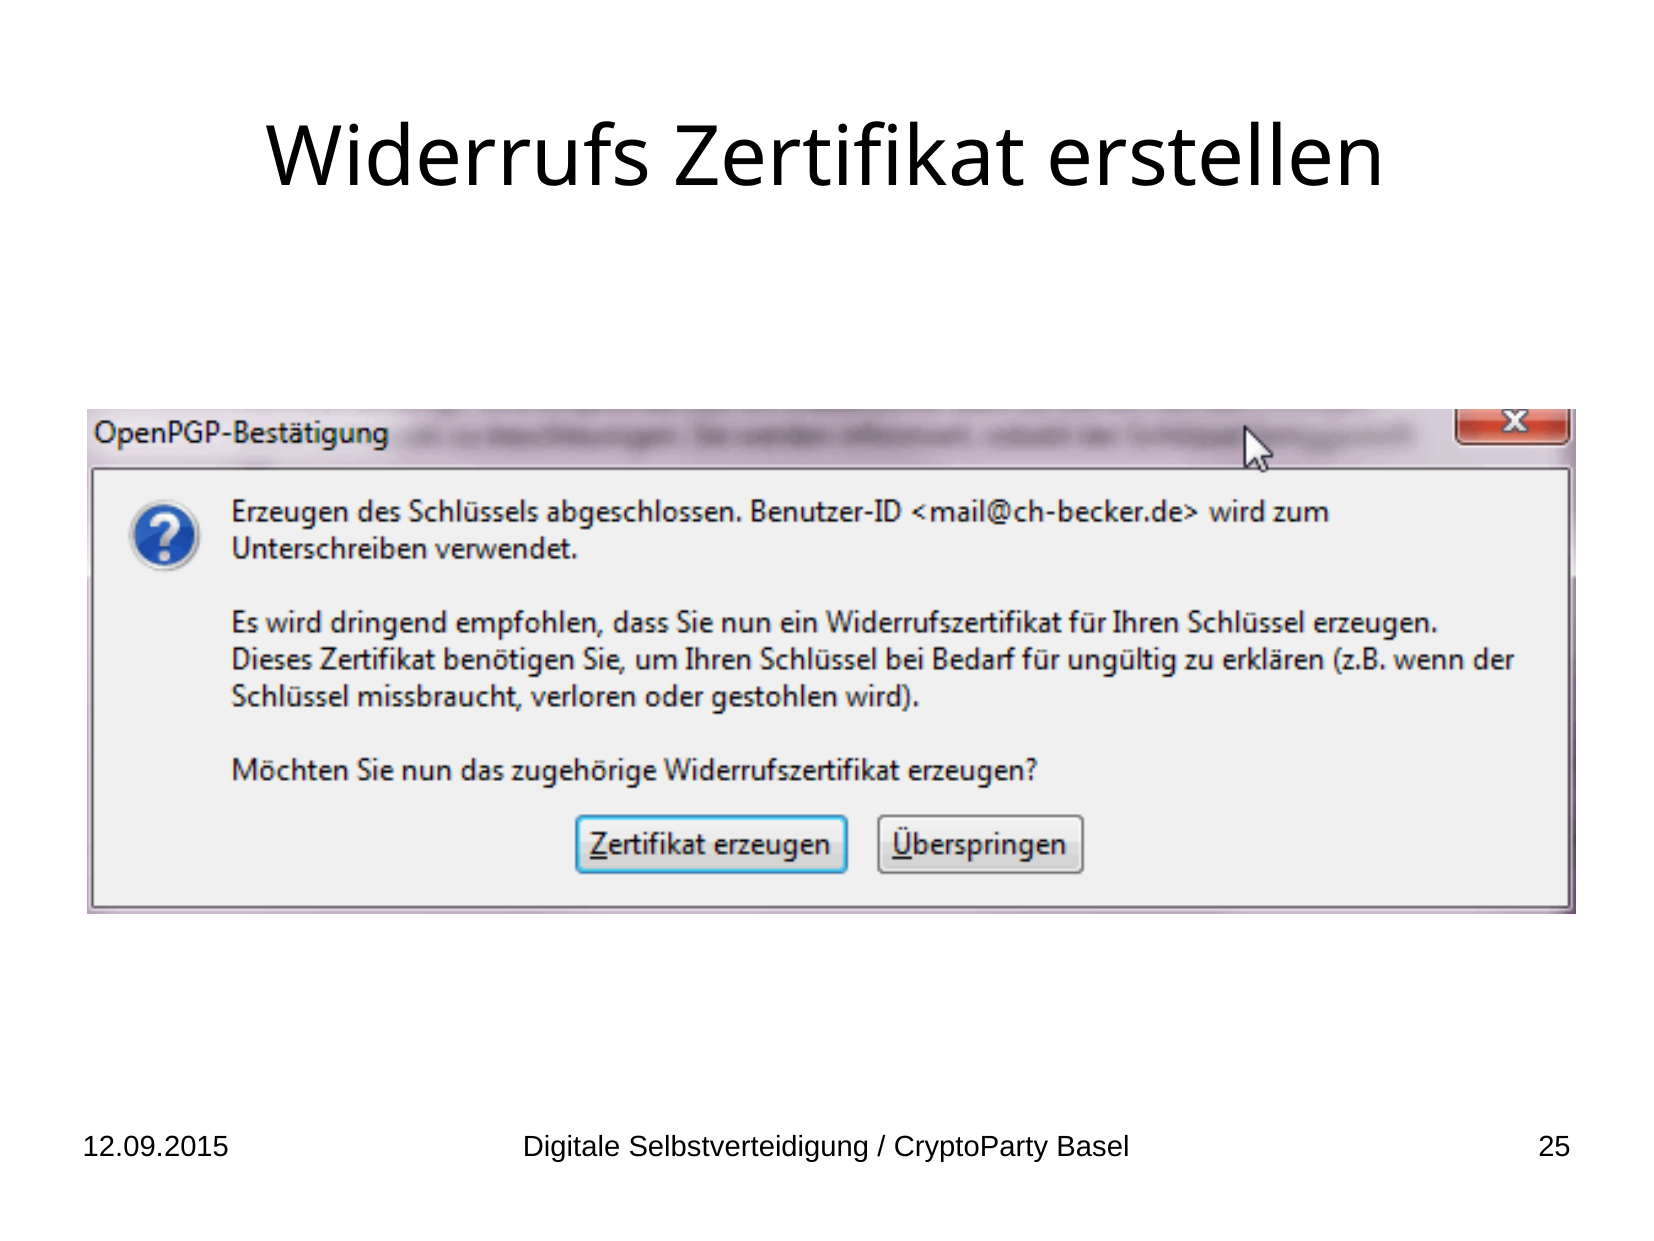

# Widerrufs Zertifikat erstellen
12.09.2015
Digitale Selbstverteidigung / CryptoParty Basel
25